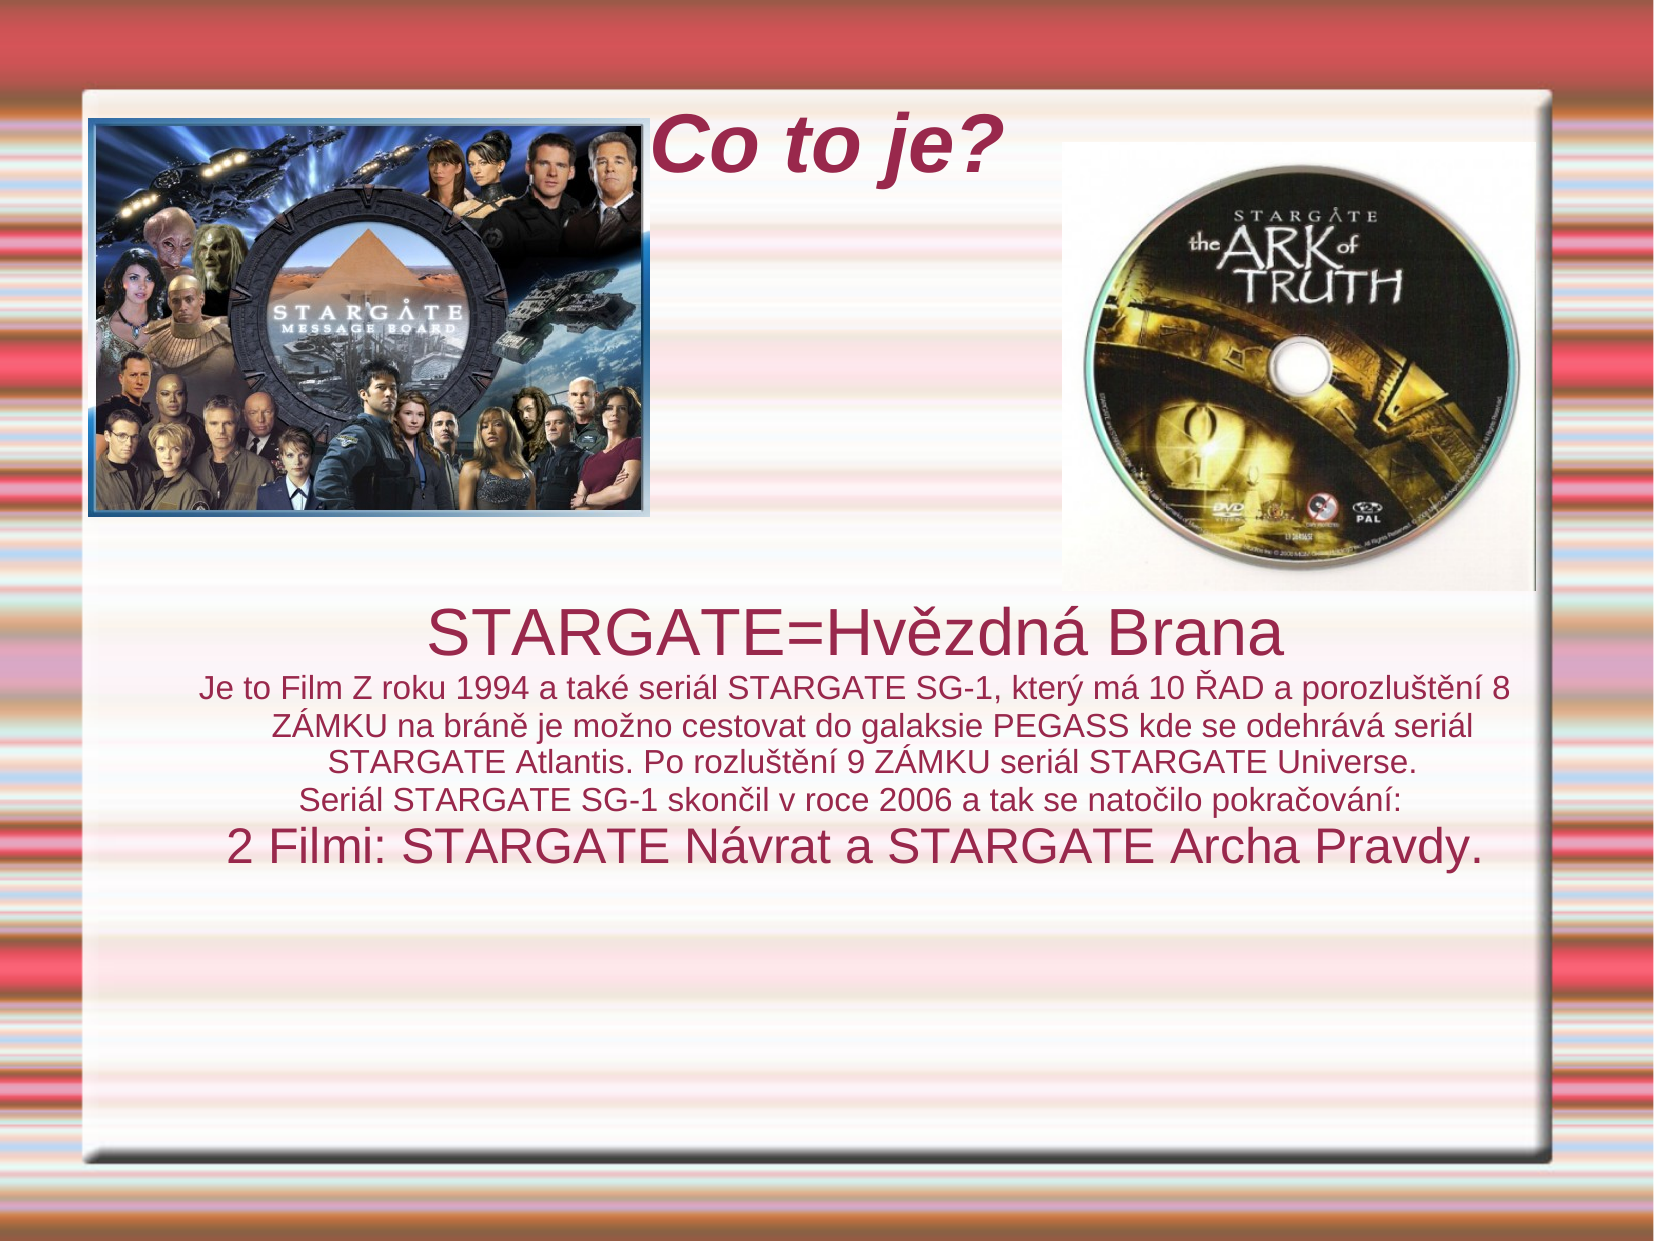

# Co to je?
STARGATE=Hvězdná Brana
Je to Film Z roku 1994 a také seriál STARGATE SG-1, který má 10 ŘAD a porozluštění 8 ZÁMKU na bráně je možno cestovat do galaksie PEGASS kde se odehrává seriál STARGATE Atlantis. Po rozluštění 9 ZÁMKU seriál STARGATE Universe.
Seriál STARGATE SG-1 skončil v roce 2006 a tak se natočilo pokračování:
2 Filmi: STARGATE Návrat a STARGATE Archa Pravdy.